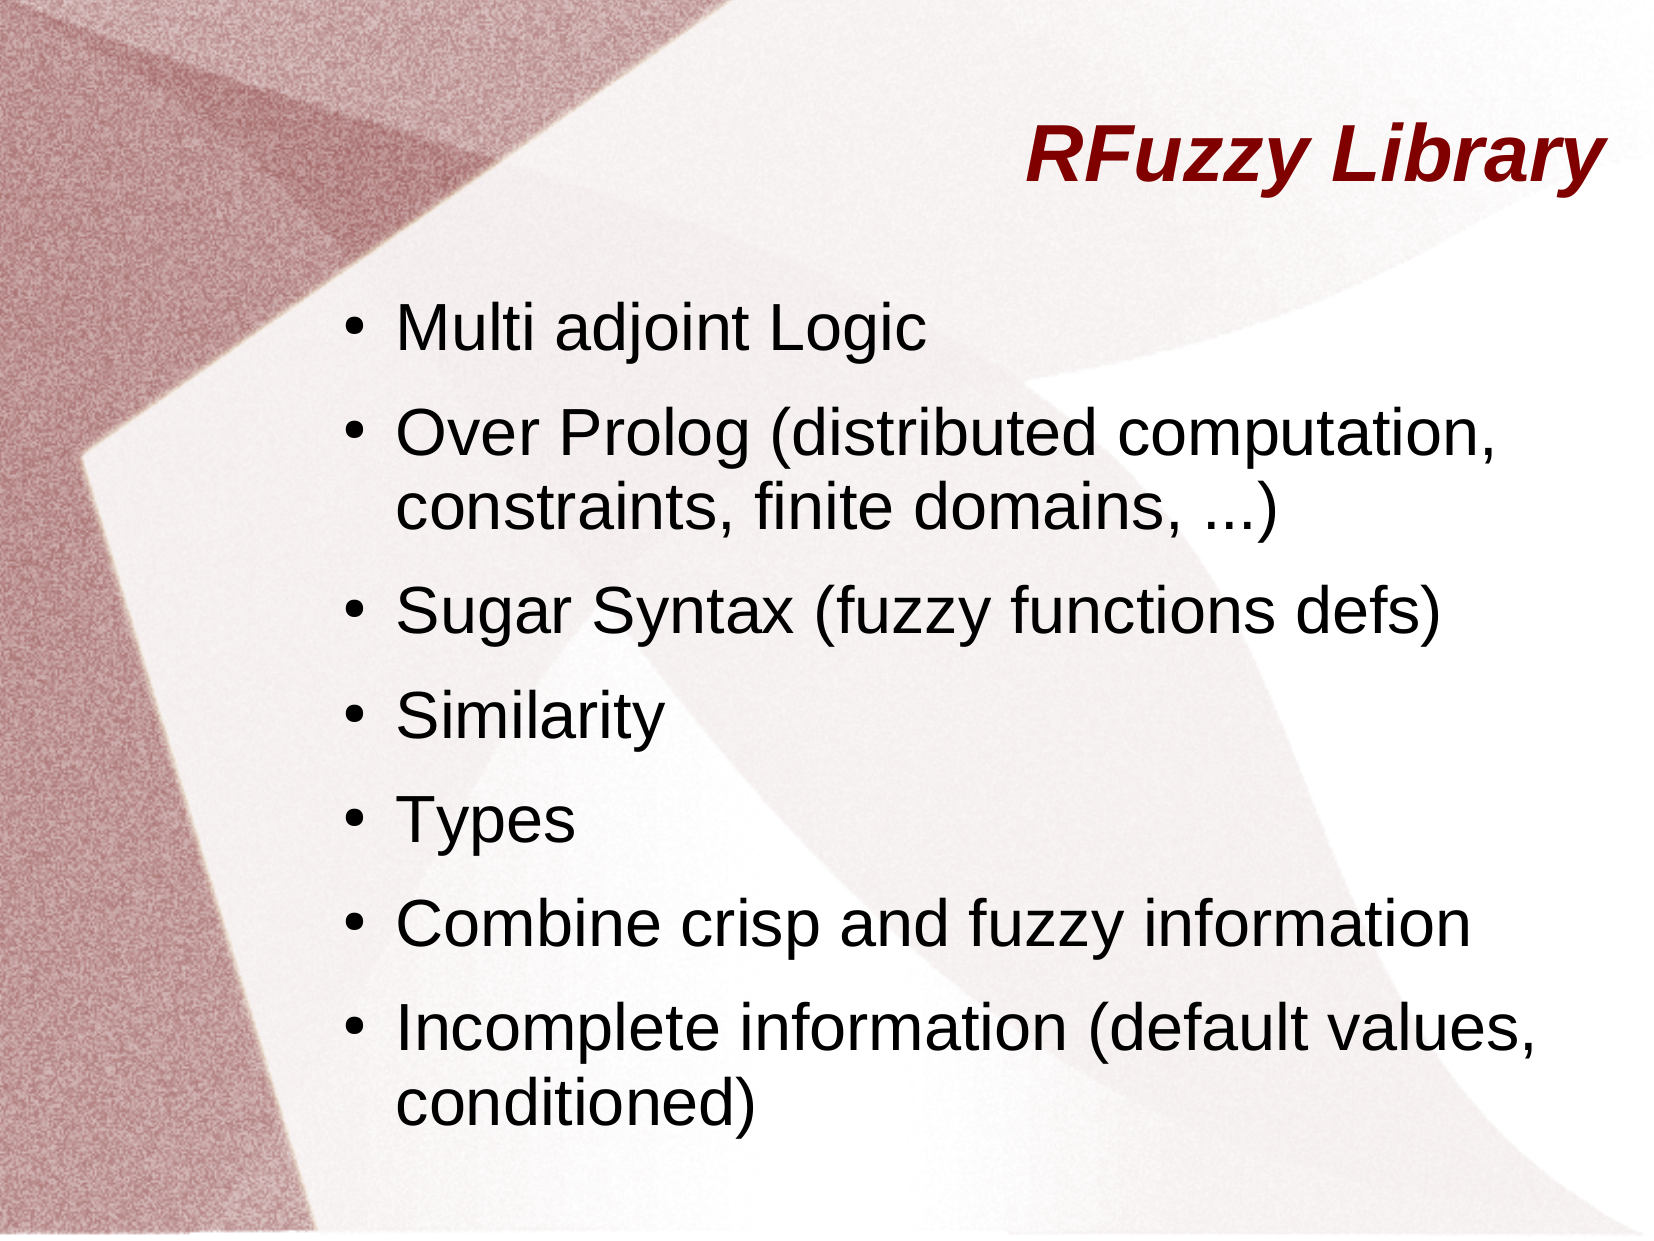

# RFuzzy Library
Multi adjoint Logic
Over Prolog (distributed computation, constraints, finite domains, ...)
Sugar Syntax (fuzzy functions defs)
Similarity
Types
Combine crisp and fuzzy information
Incomplete information (default values, conditioned)